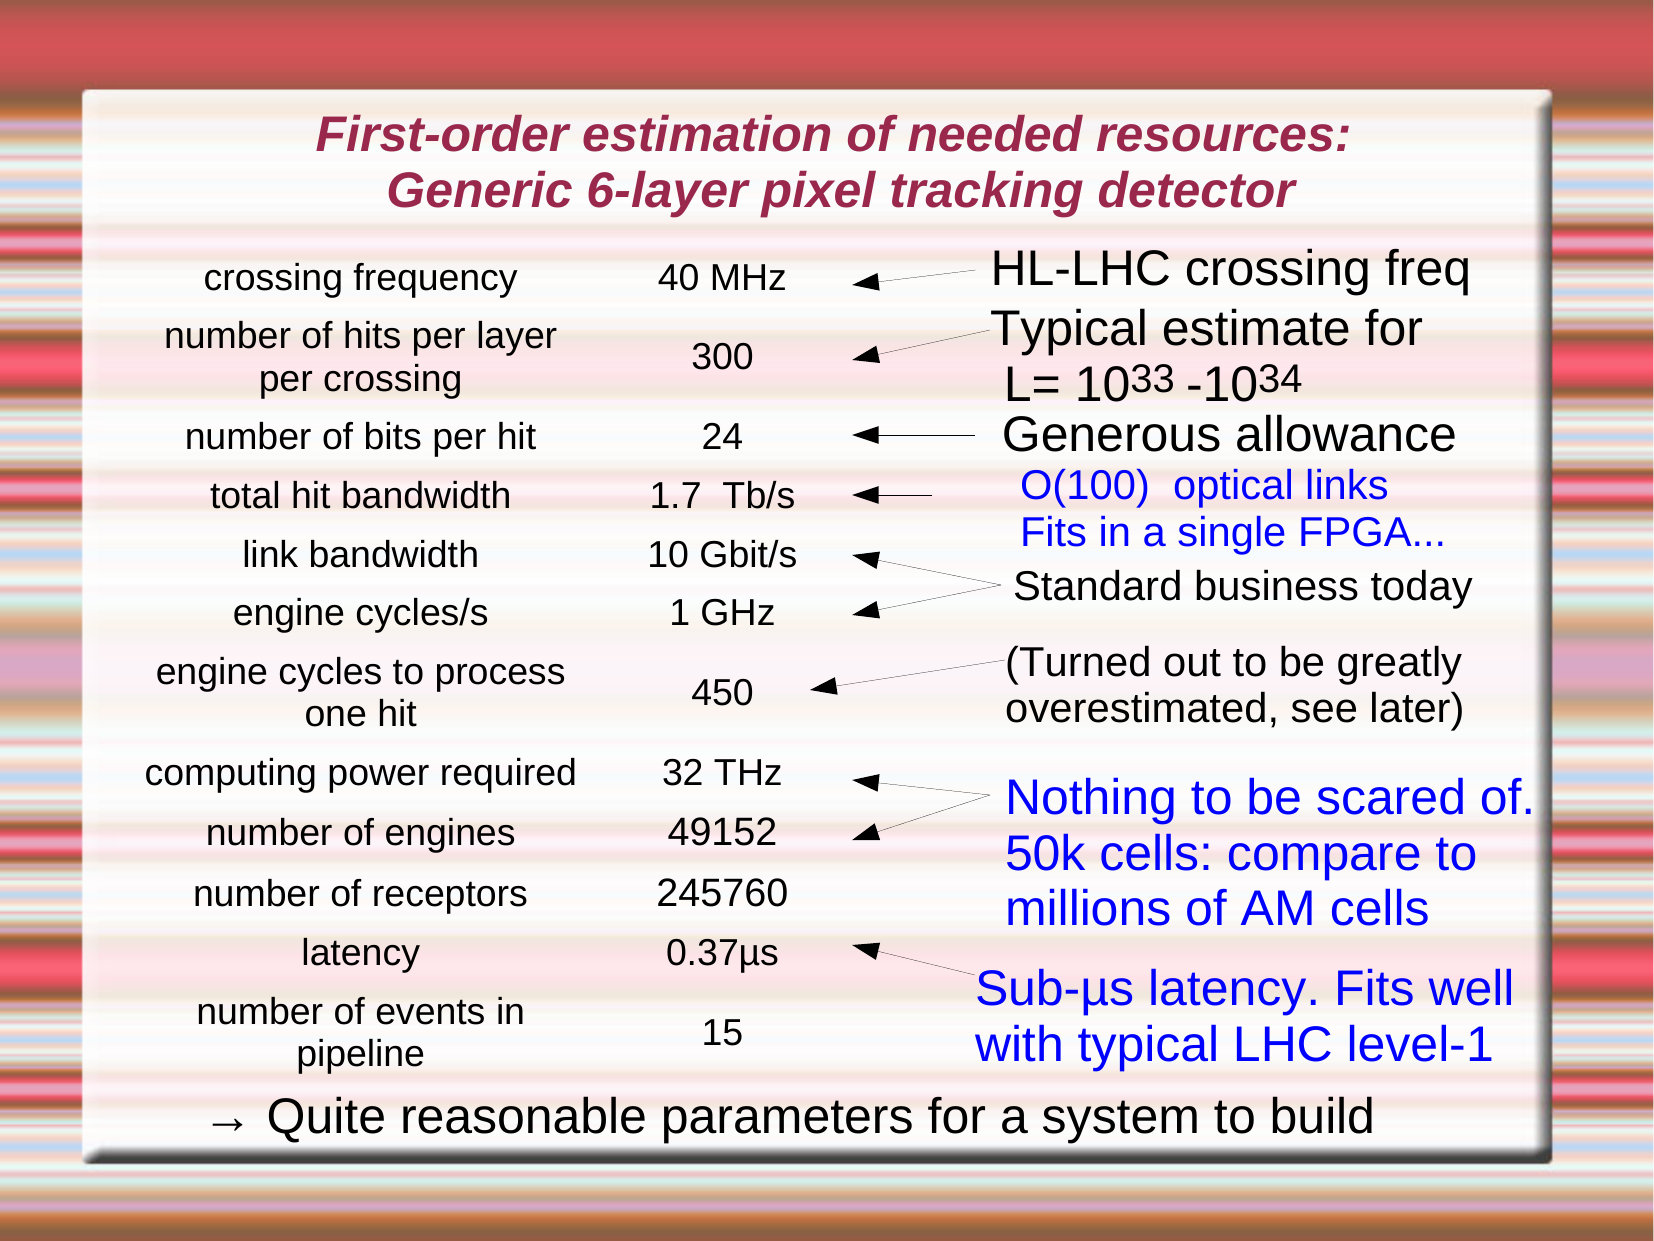

# First-order estimation of needed resources: Generic 6-layer pixel tracking detector
HL-LHC crossing freq
| crossing frequency | 40 MHz |
| --- | --- |
| number of hits per layer per crossing | 300 |
| number of bits per hit | 24 |
| total hit bandwidth | 1.7 Tb/s |
| link bandwidth | 10 Gbit/s |
| engine cycles/s | 1 GHz |
| engine cycles to process one hit | 450 |
| computing power required | 32 THz |
| number of engines | 49152 |
| number of receptors | 245760 |
| latency | 0.37µs |
| number of events in pipeline | 15 |
Typical estimate for
 L= 1033 -1034
Generous allowance
O(100) optical links
Fits in a single FPGA...
Standard business today
(Turned out to be greatly
overestimated, see later)
Nothing to be scared of.
50k cells: compare to
millions of AM cells
Sub-µs latency. Fits well
with typical LHC level-1
→ Quite reasonable parameters for a system to build